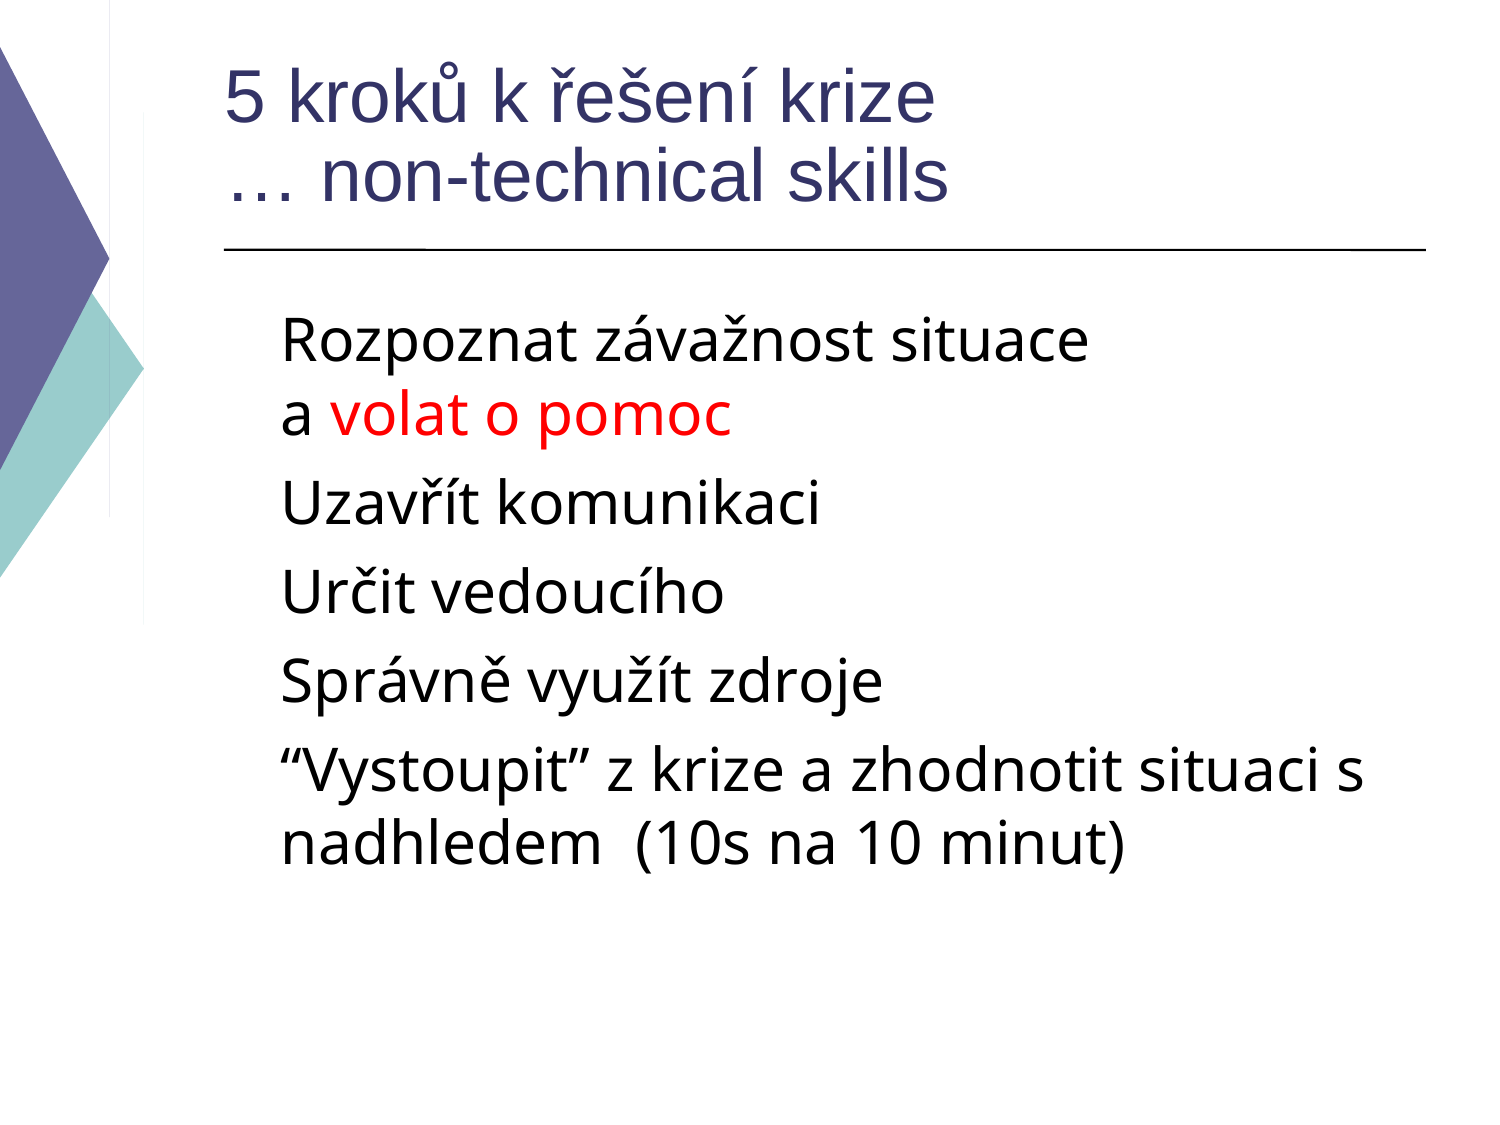

# 5 kroků k řešení krize … non-technical skills
Rozpoznat závažnost situace
a volat o pomoc
Uzavřít komunikaci
Určit vedoucího
Správně využít zdroje
“Vystoupit” z krize a zhodnotit situaci s nadhledem (10s na 10 minut)